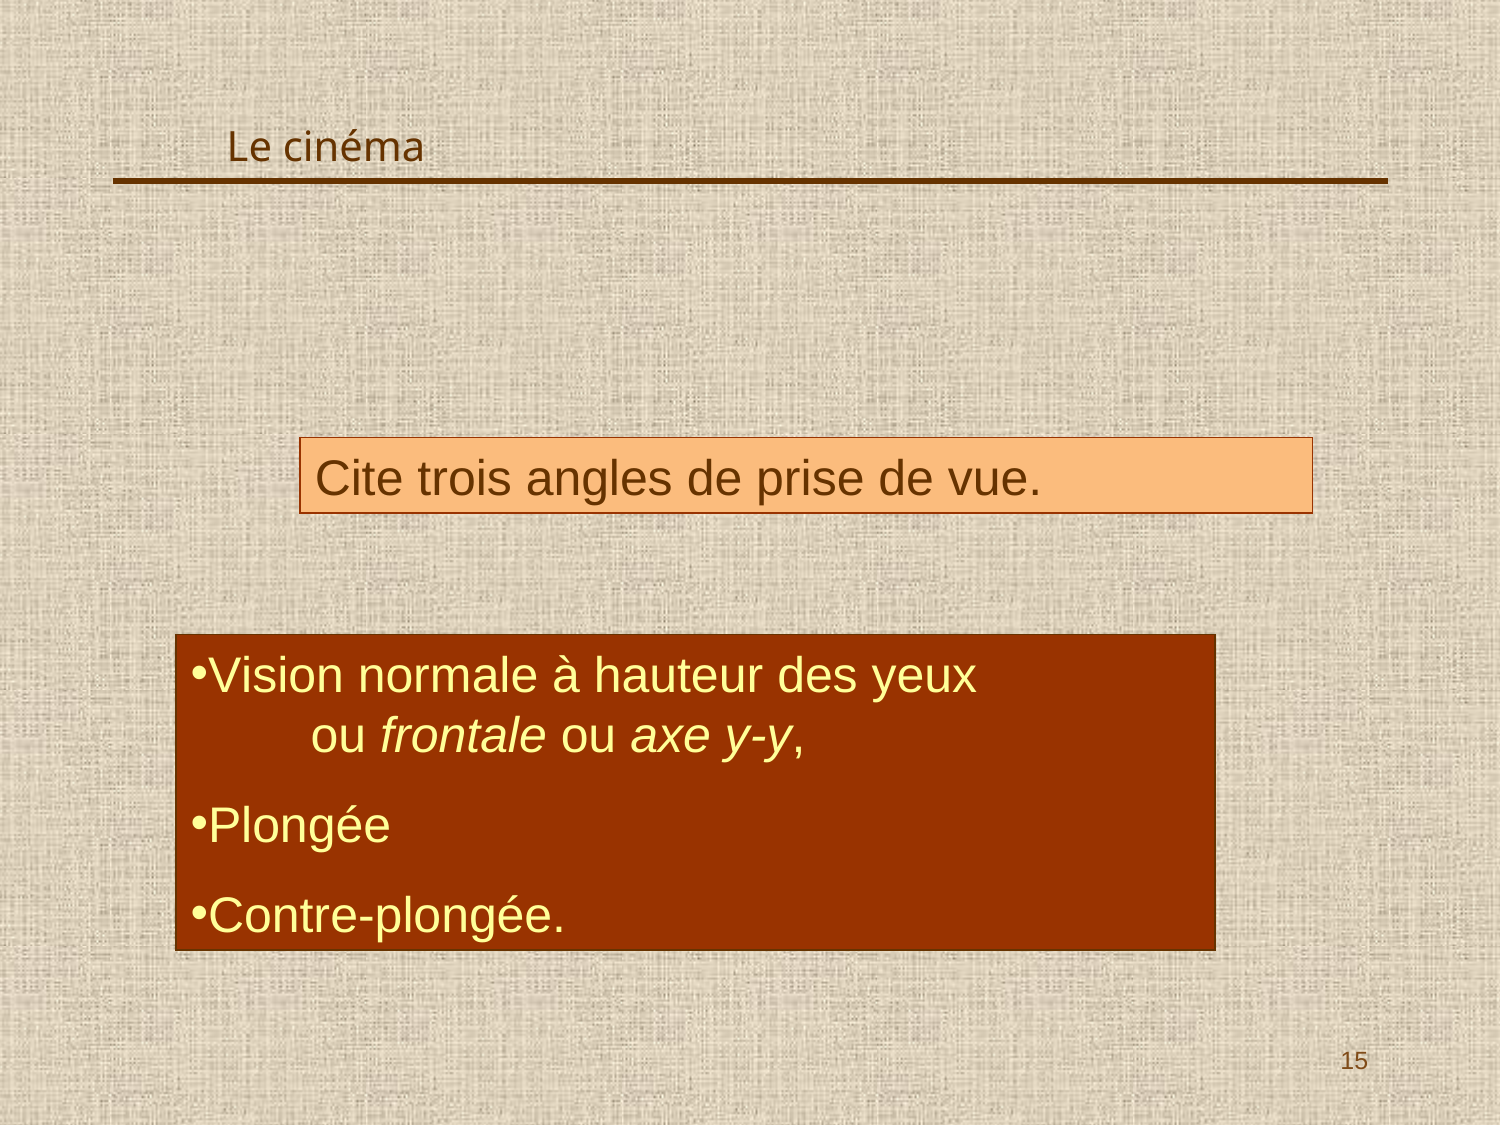

Le cinéma
Cite trois angles de prise de vue.
Vision normale à hauteur des yeux
ou frontale ou axe y-y,
Plongée
Contre-plongée.
15